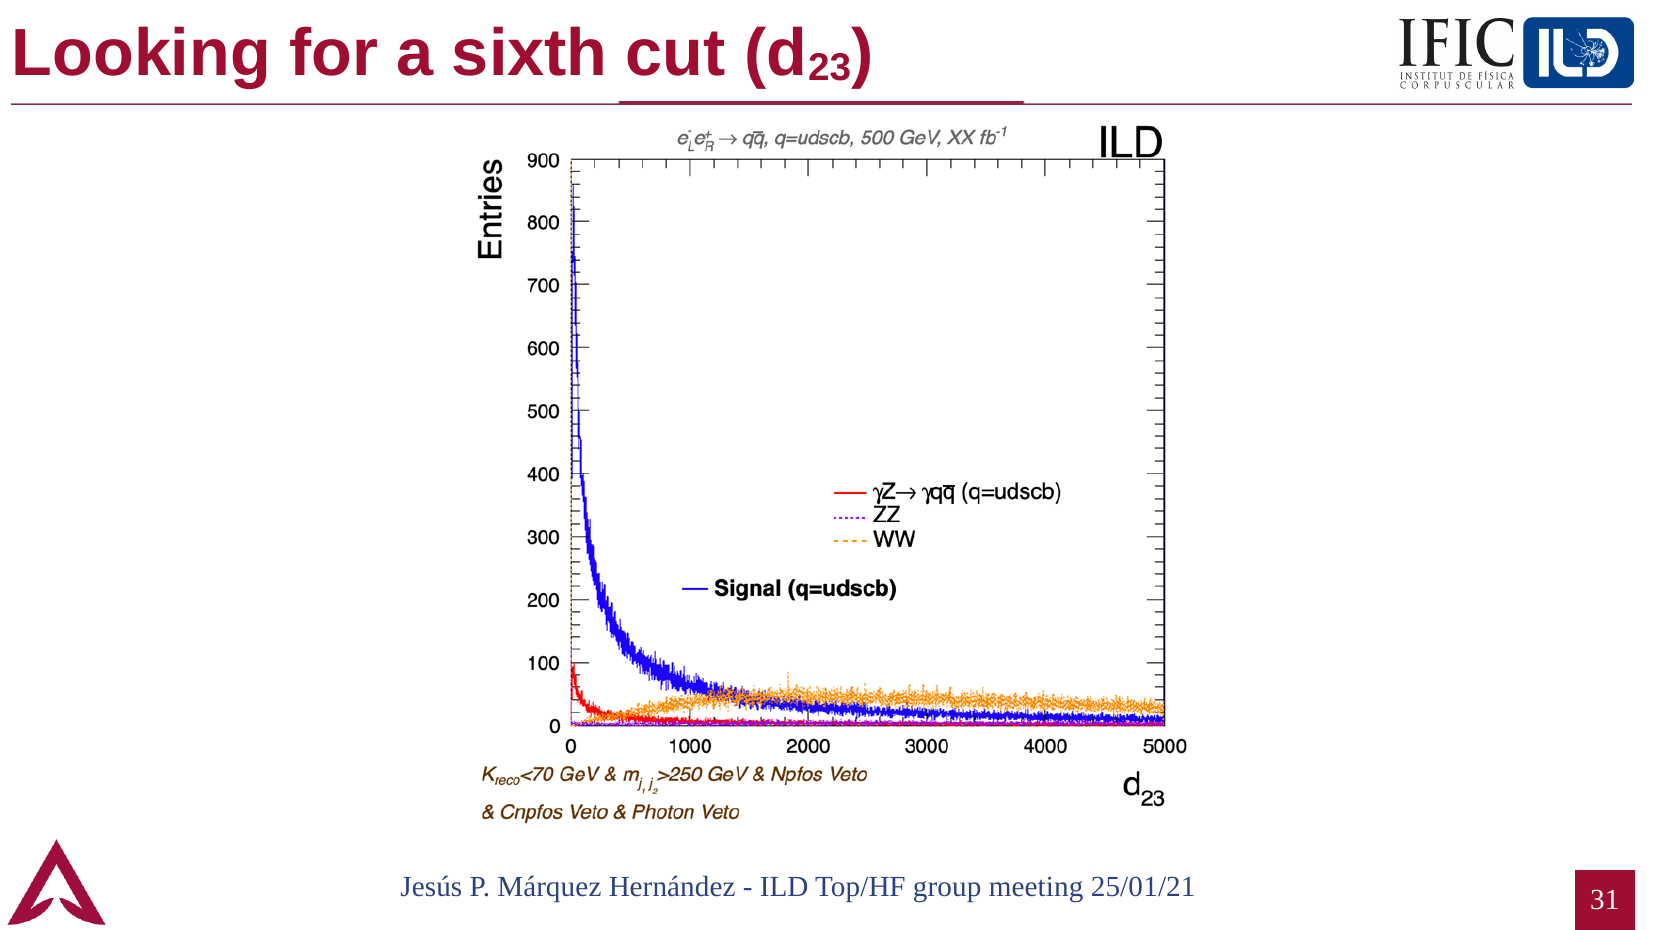

# Looking for a sixth cut (d23)
31